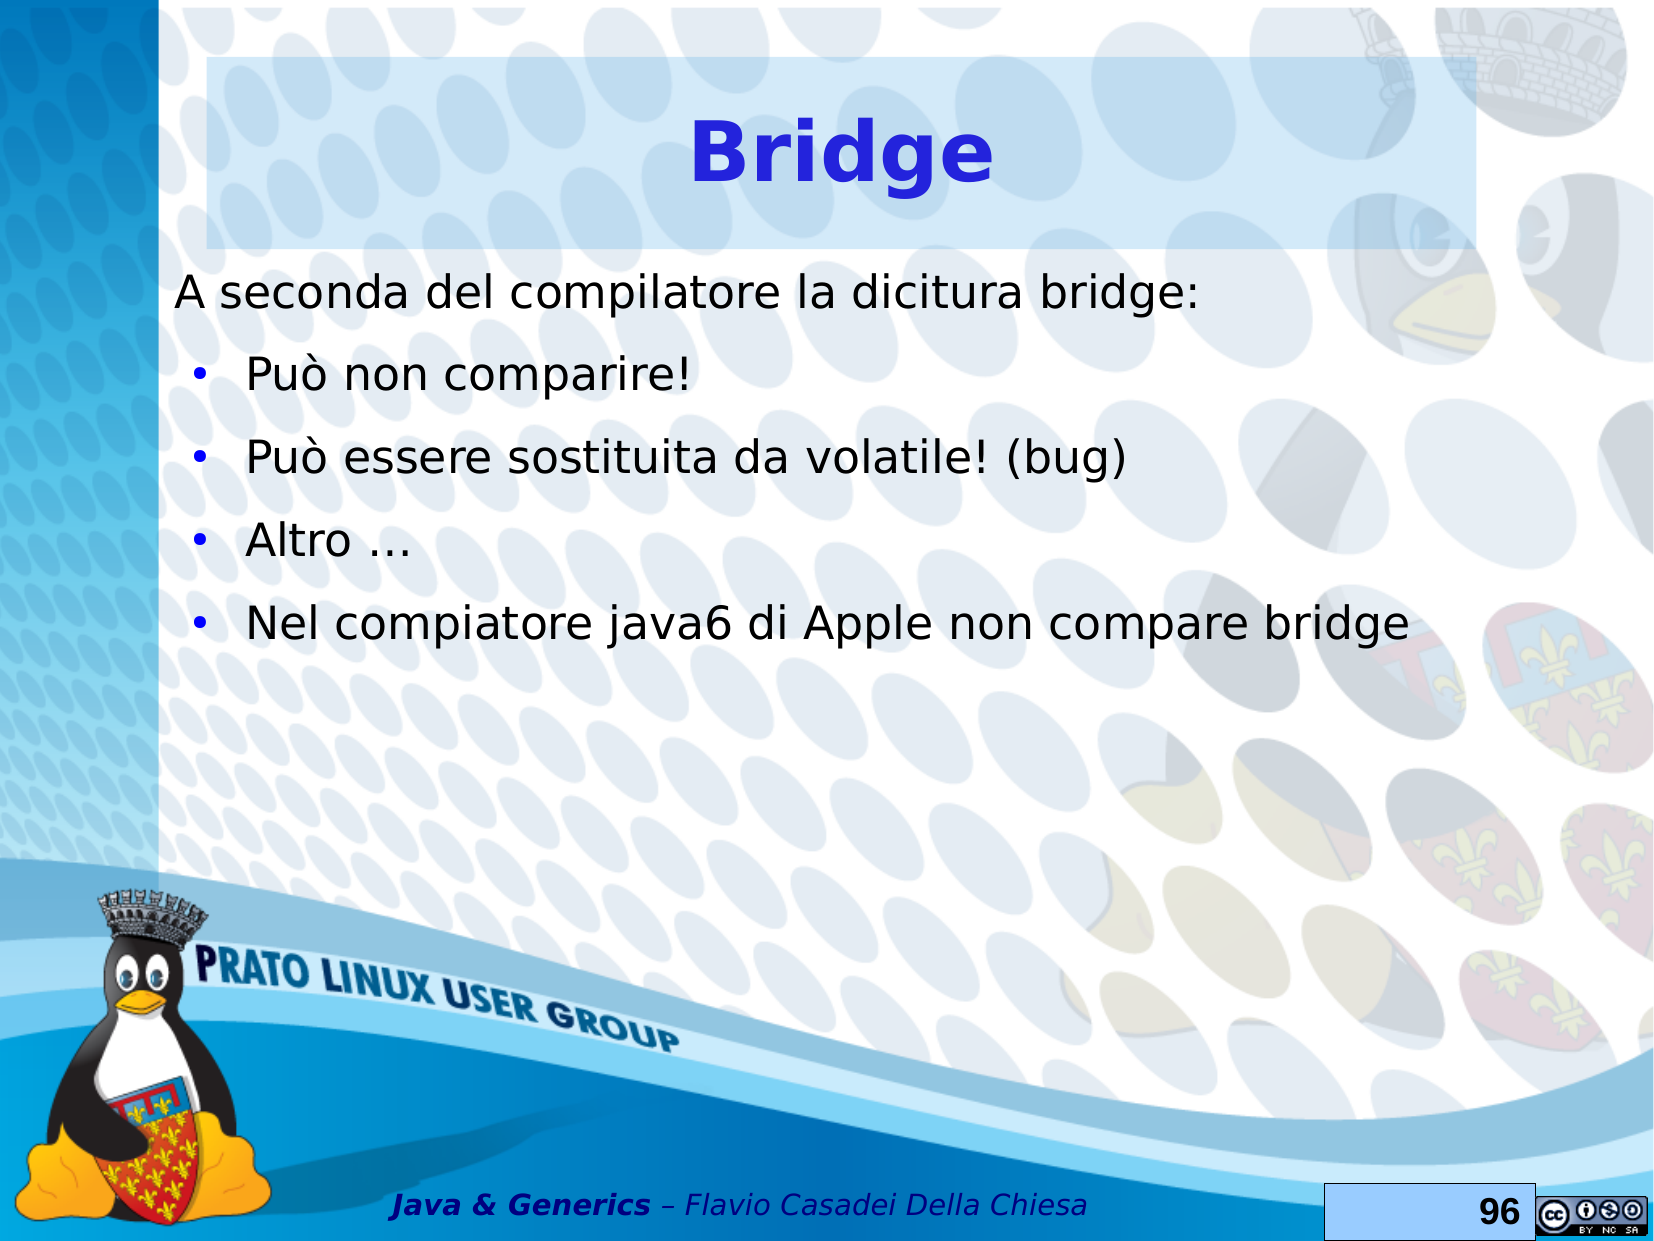

# Bridge
A seconda del compilatore la dicitura bridge:
Può non comparire!
Può essere sostituita da volatile! (bug)
Altro …
Nel compiatore java6 di Apple non compare bridge